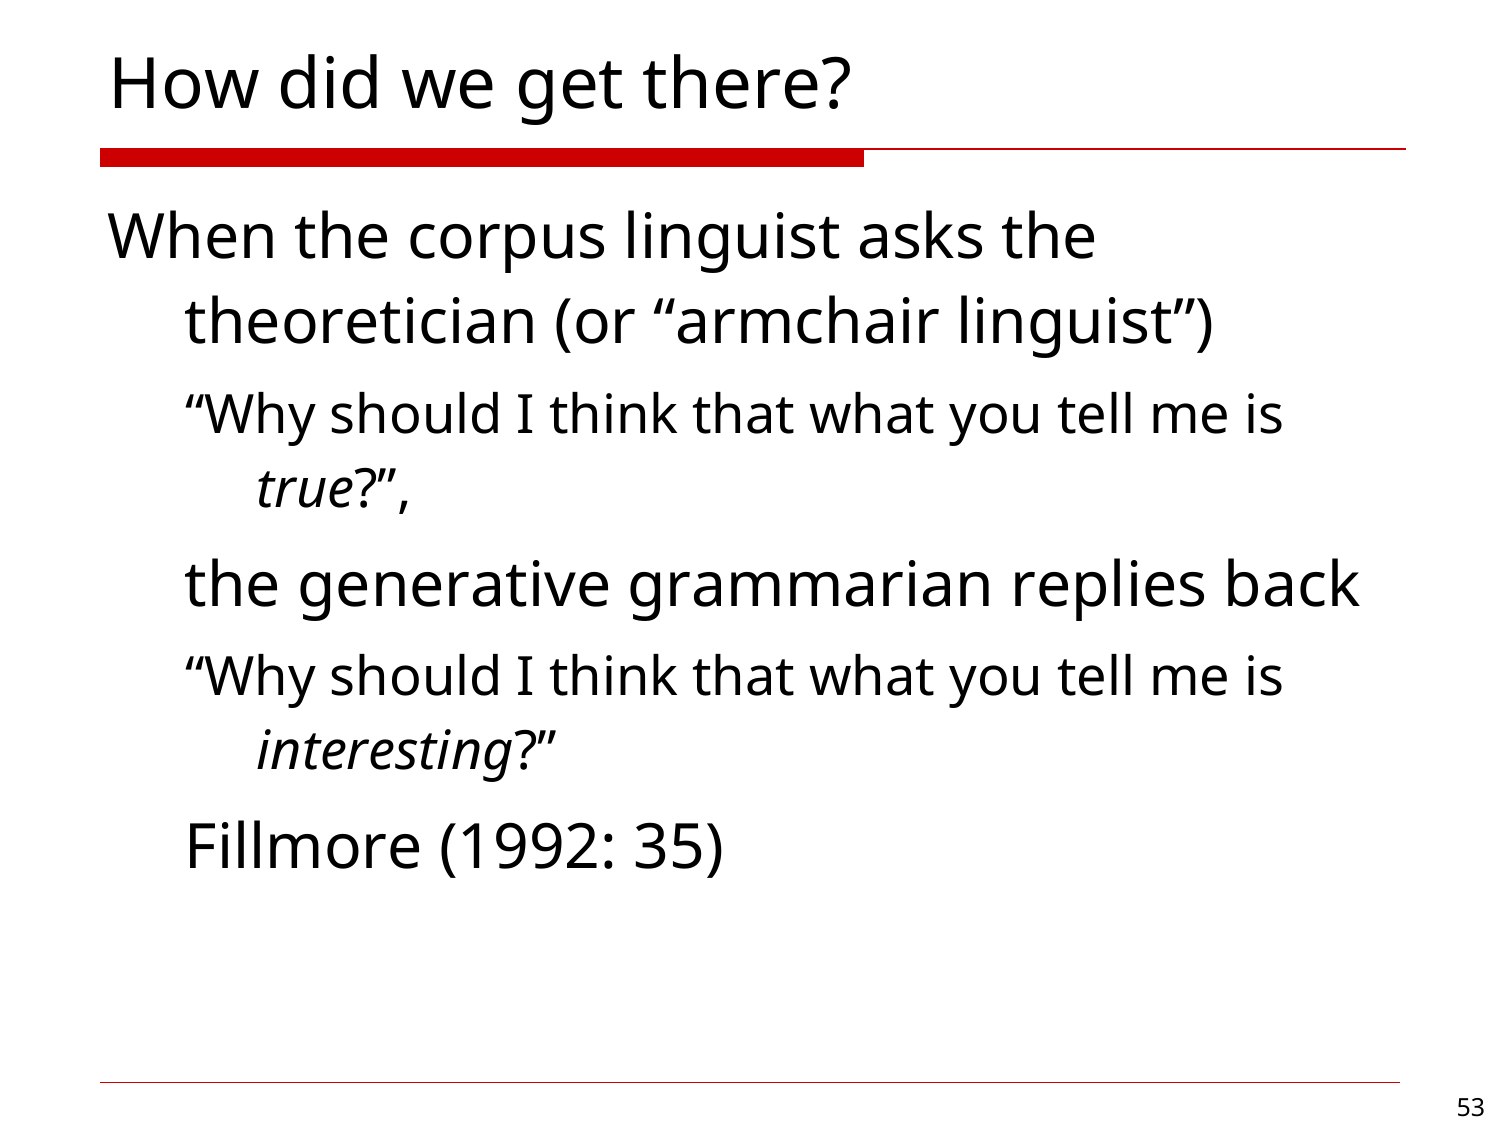

# How did we get there?
When the corpus linguist asks the theoretician (or “armchair linguist”)
“Why should I think that what you tell me is true?”,
	the generative grammarian replies back
“Why should I think that what you tell me is interesting?”
	Fillmore (1992: 35)
53